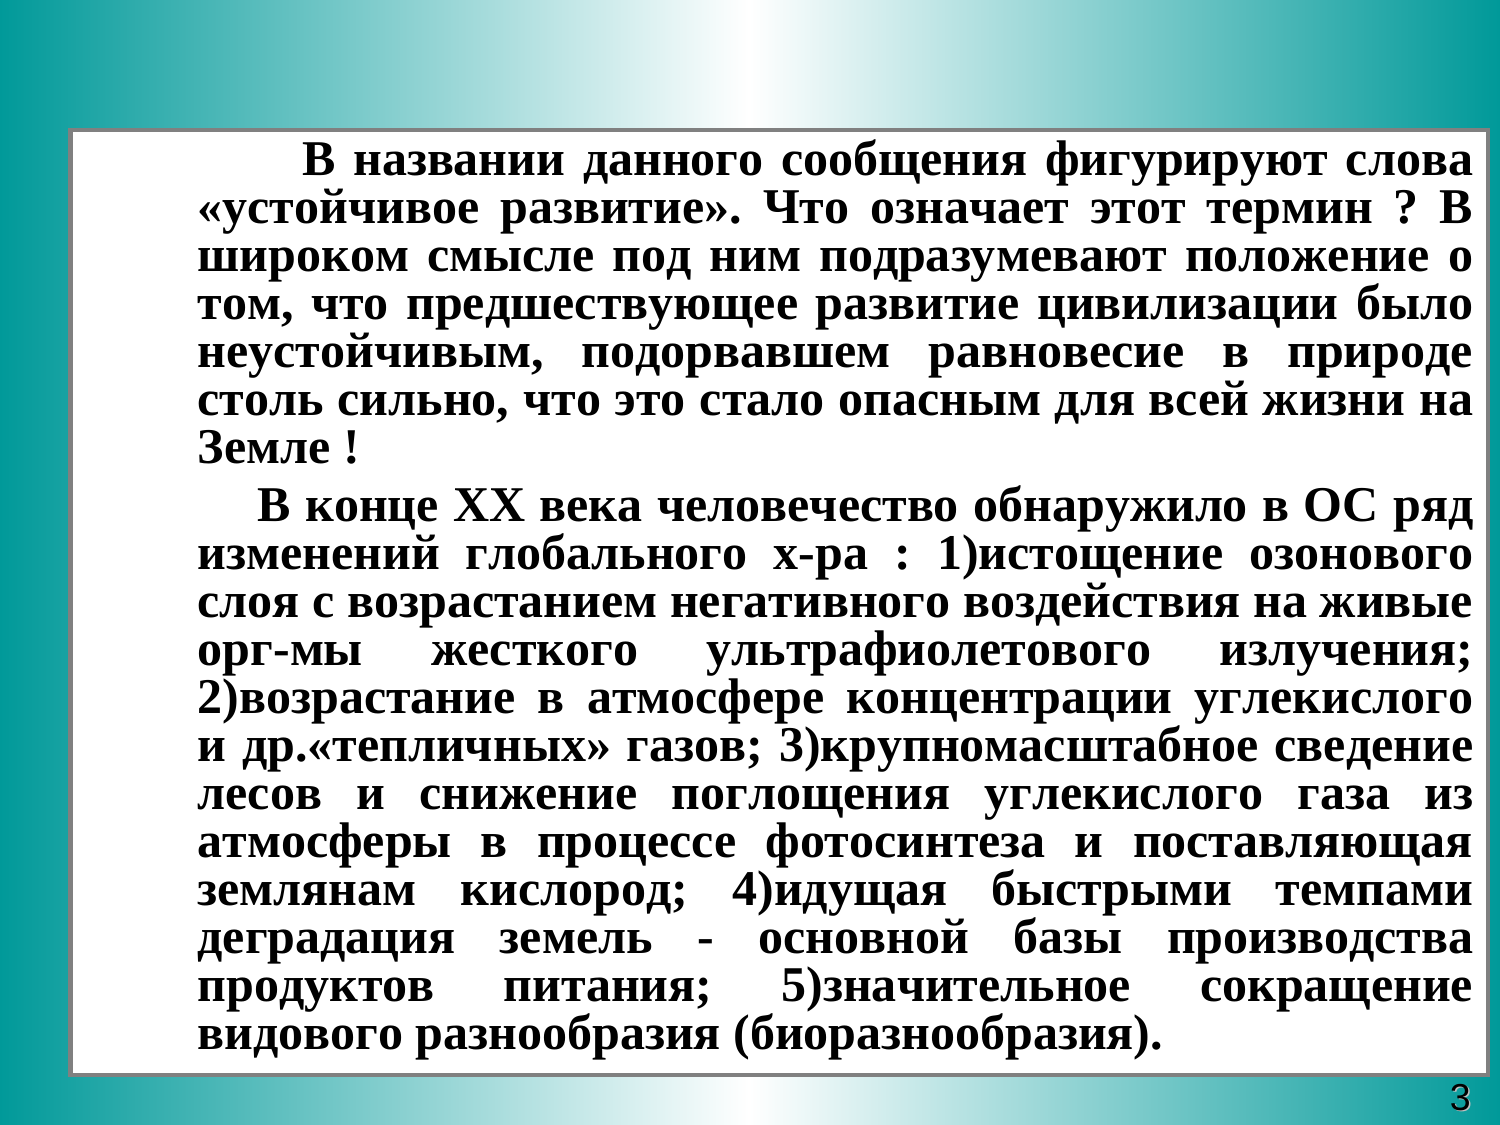

# В названии данного сообщения фигурируют слова «устойчивое развитие». Что означает этот термин ? В широком смысле под ним подразумевают положение о том, что предшествующее развитие цивилизации было неустойчивым, подорвавшем равновесие в природе столь сильно, что это стало опасным для всей жизни на Земле !
 В конце ХХ века человечество обнаружило в ОС ряд изменений глобального х-ра : 1)истощение озонового слоя с возрастанием негативного воздействия на живые орг-мы жесткого ультрафиолетового излучения; 2)возрастание в атмосфере концентрации углекислого и др.«тепличных» газов; 3)крупномасштабное сведение лесов и снижение поглощения углекислого газа из атмосферы в процессе фотосинтеза и поставляющая землянам кислород; 4)идущая быстрыми темпами деградация земель - основной базы производства продуктов питания; 5)значительное сокращение видового разнообразия (биоразнообразия).